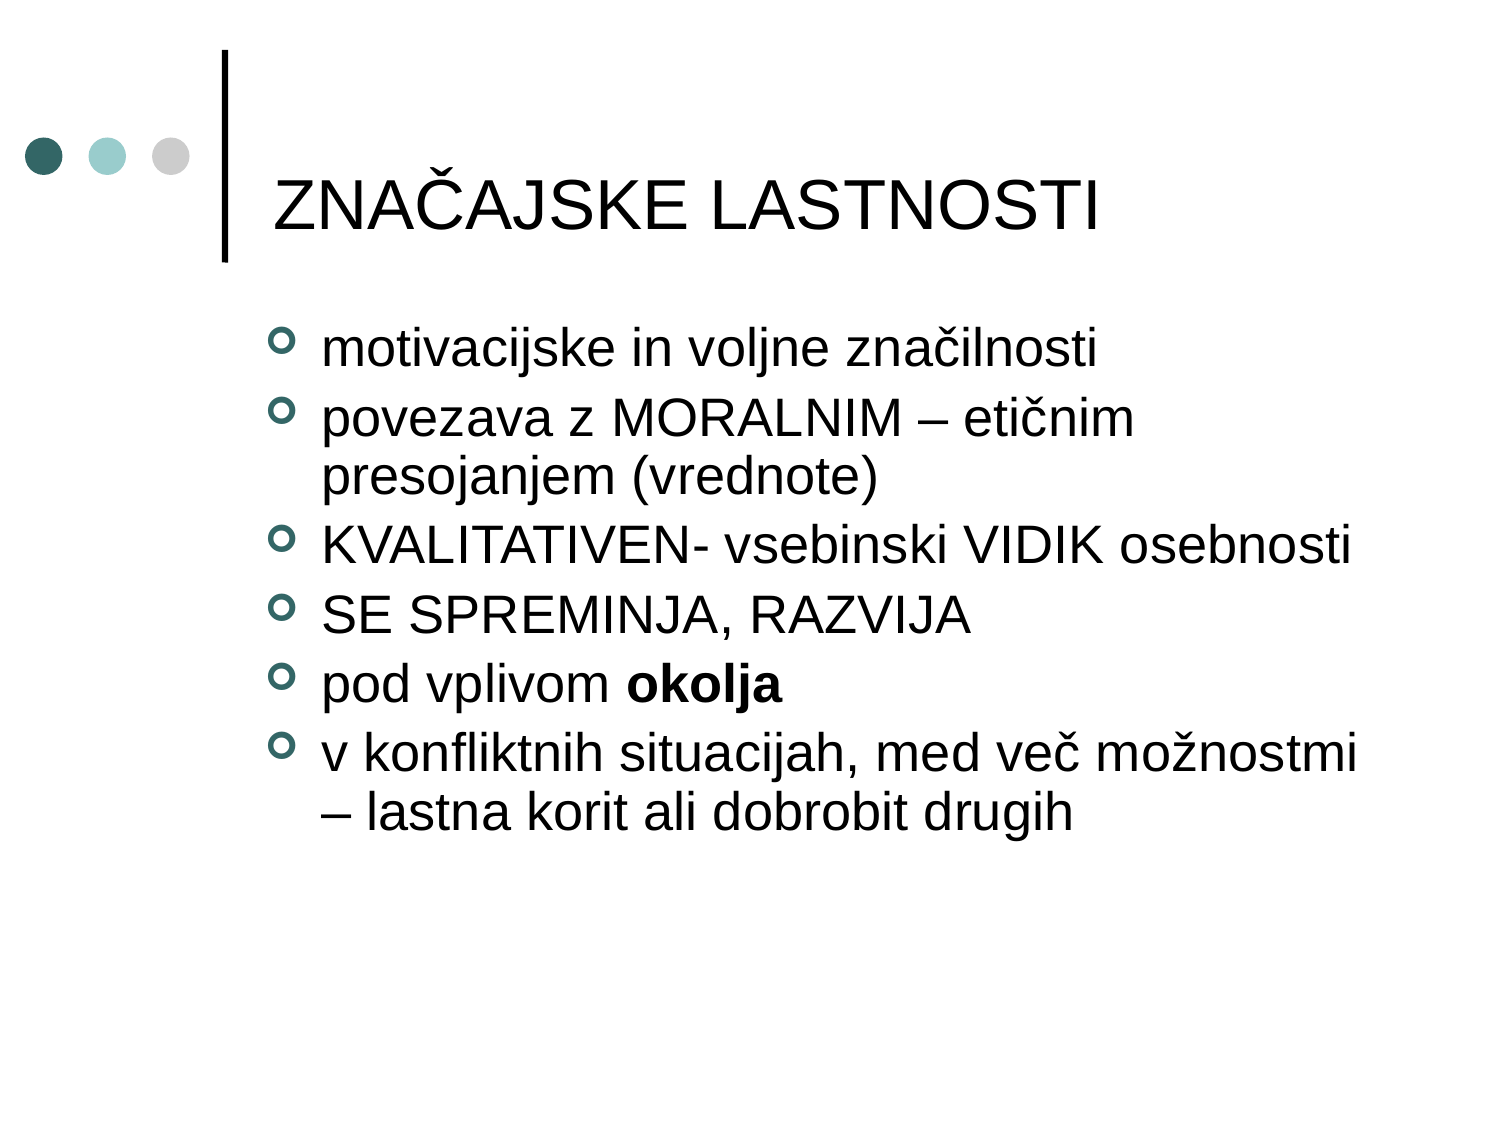

# ZNAČAJSKE LASTNOSTI
motivacijske in voljne značilnosti
povezava z MORALNIM – etičnim presojanjem (vrednote)
KVALITATIVEN- vsebinski VIDIK osebnosti
SE SPREMINJA, RAZVIJA
pod vplivom okolja
v konfliktnih situacijah, med več možnostmi – lastna korit ali dobrobit drugih